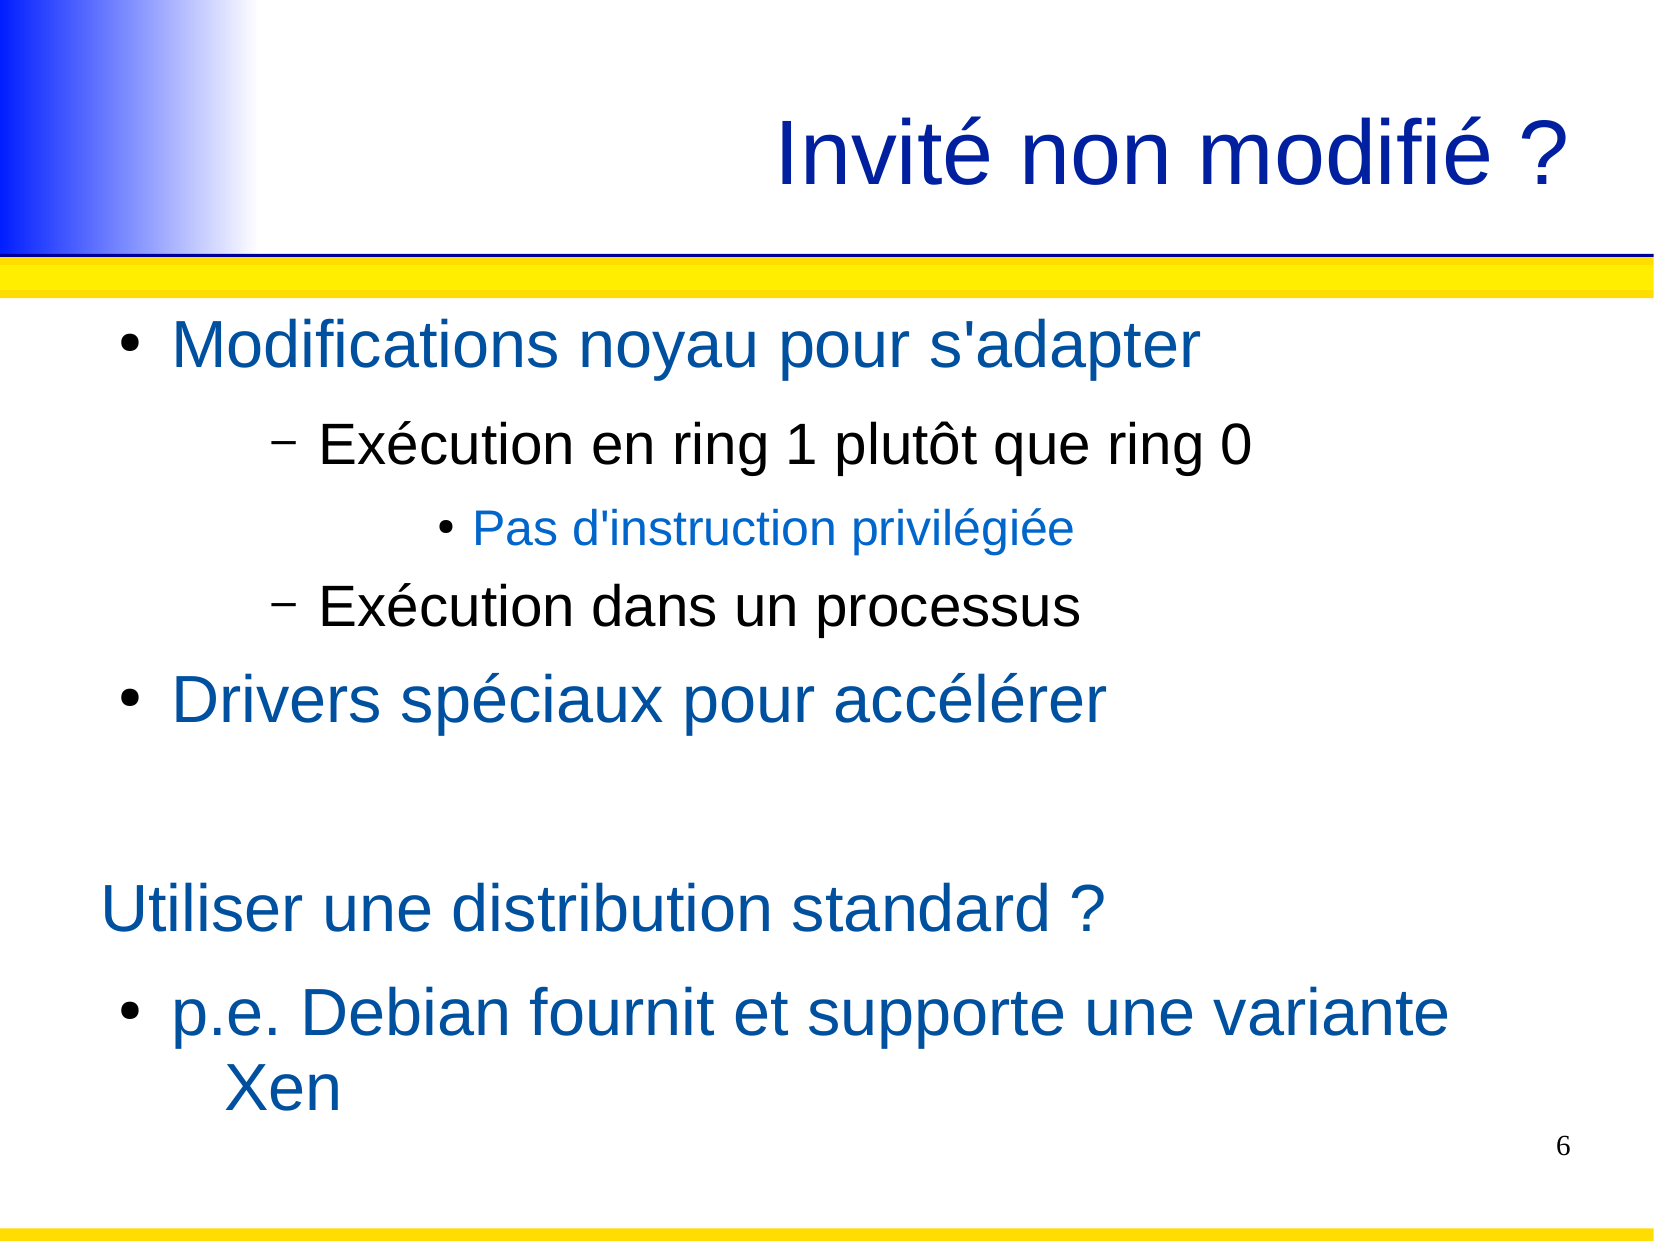

# Invité non modifié ?
Modifications noyau pour s'adapter
Exécution en ring 1 plutôt que ring 0
Pas d'instruction privilégiée
Exécution dans un processus
Drivers spéciaux pour accélérer
Utiliser une distribution standard ?
p.e. Debian fournit et supporte une variante Xen
6